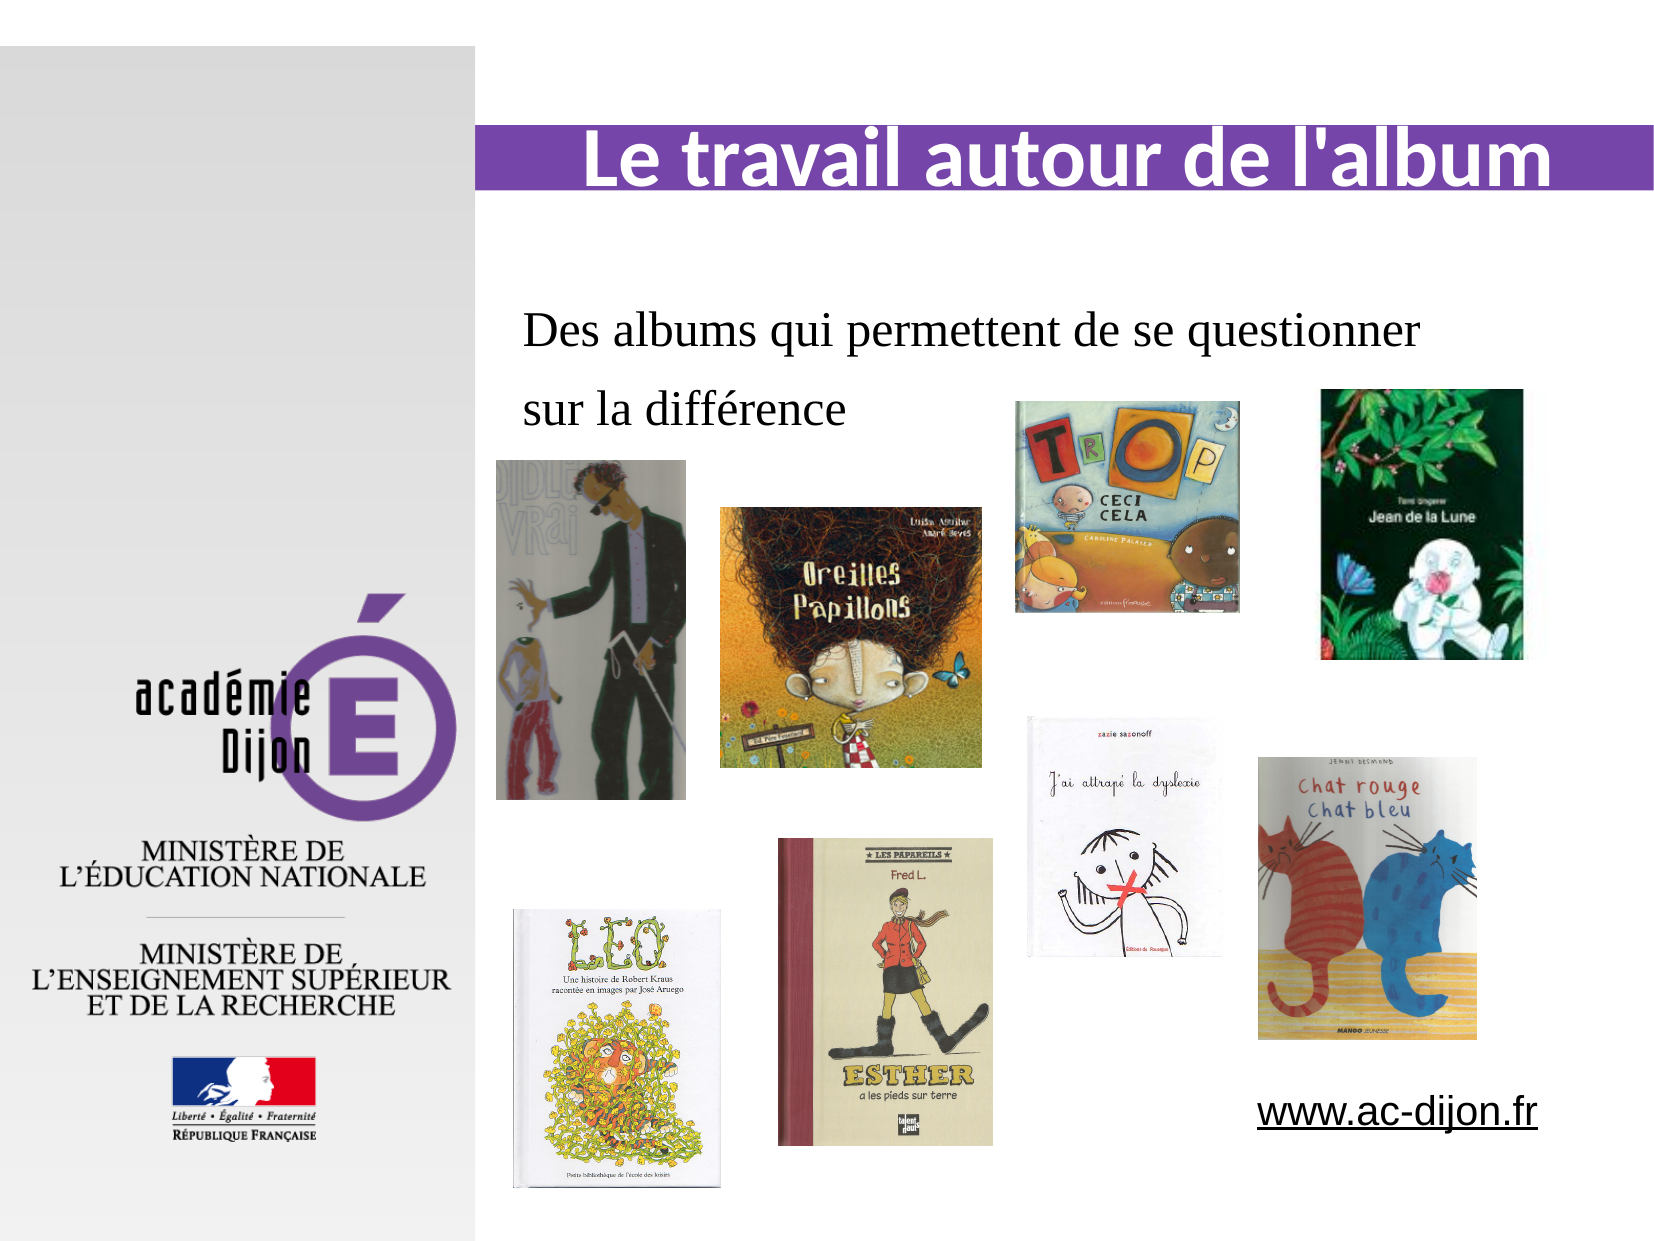

# Le travail autour de l'album
Des albums qui permettent de se questionner
sur la différence